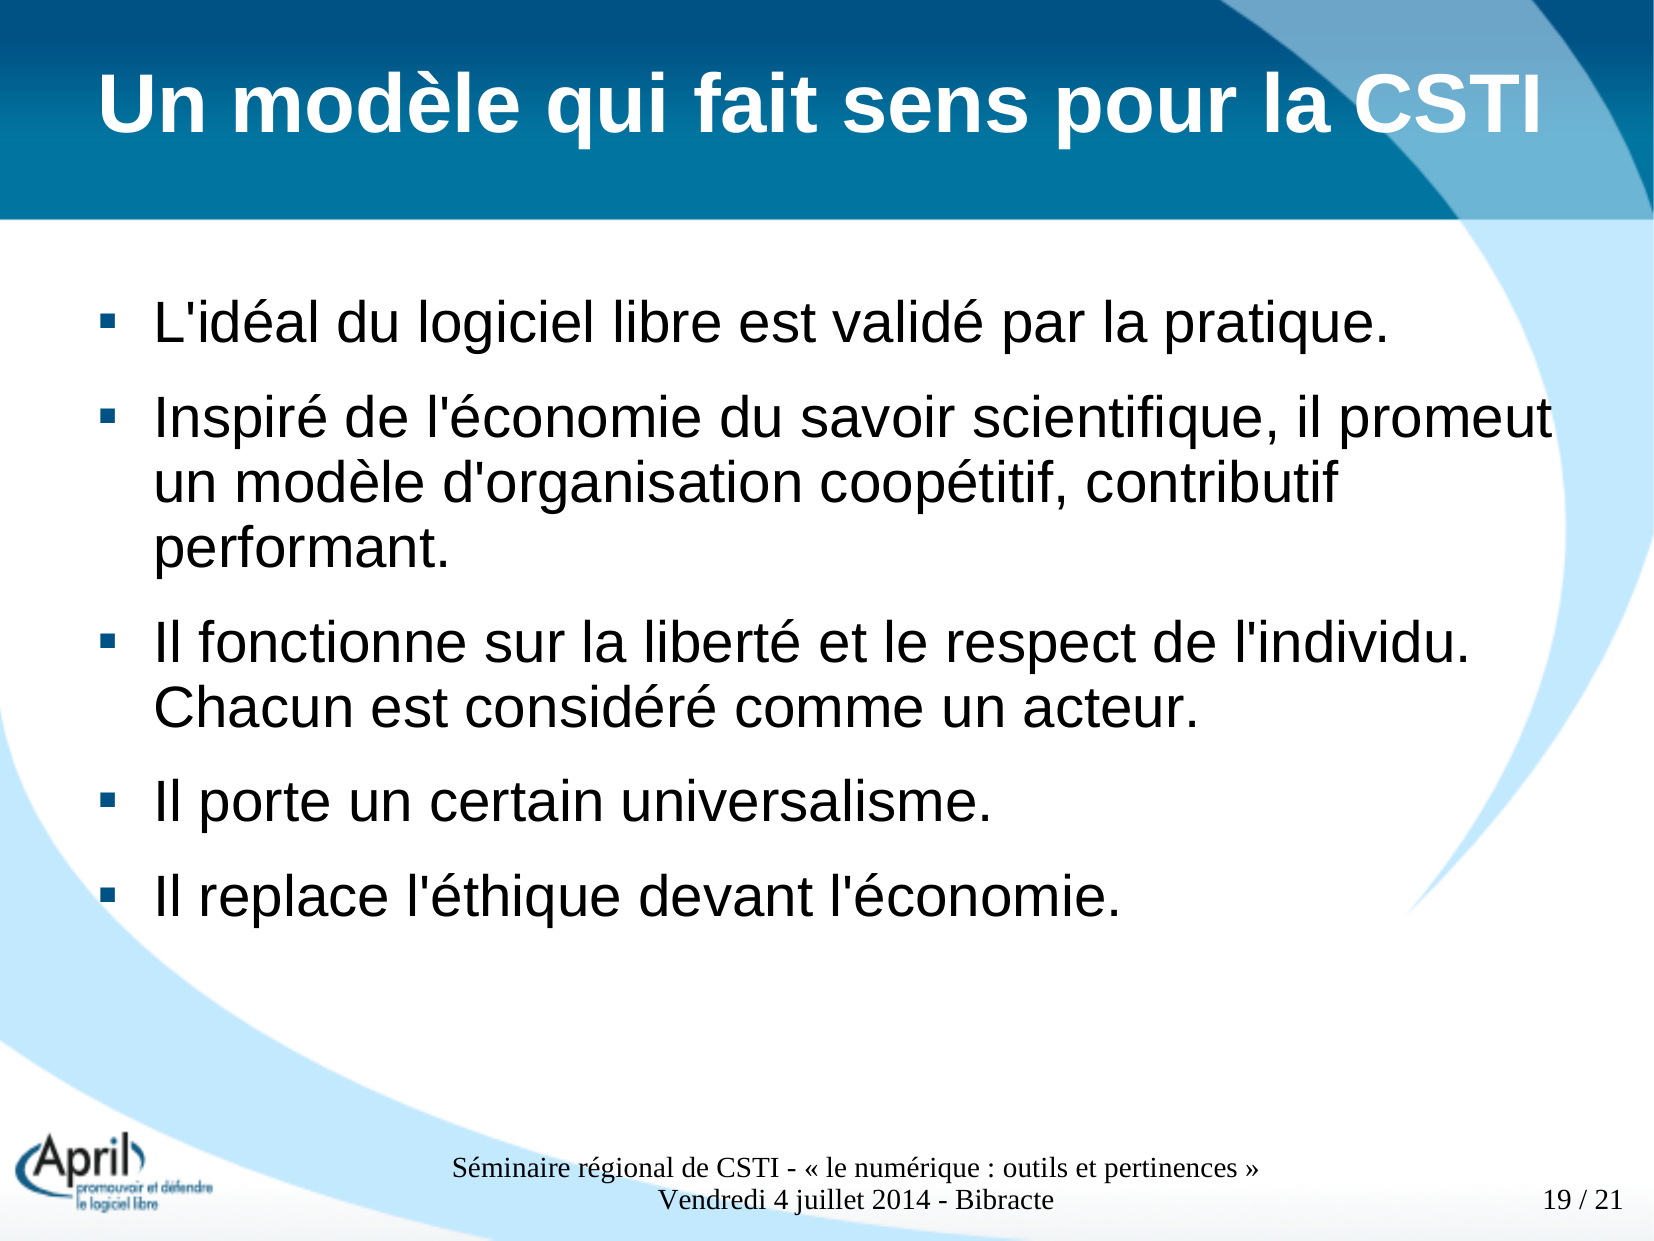

# Un modèle qui fait sens pour la CSTI
L'idéal du logiciel libre est validé par la pratique.
Inspiré de l'économie du savoir scientifique, il promeut un modèle d'organisation coopétitif, contributif performant.
Il fonctionne sur la liberté et le respect de l'individu. Chacun est considéré comme un acteur.
Il porte un certain universalisme.
Il replace l'éthique devant l'économie.
L'informatique libre
19